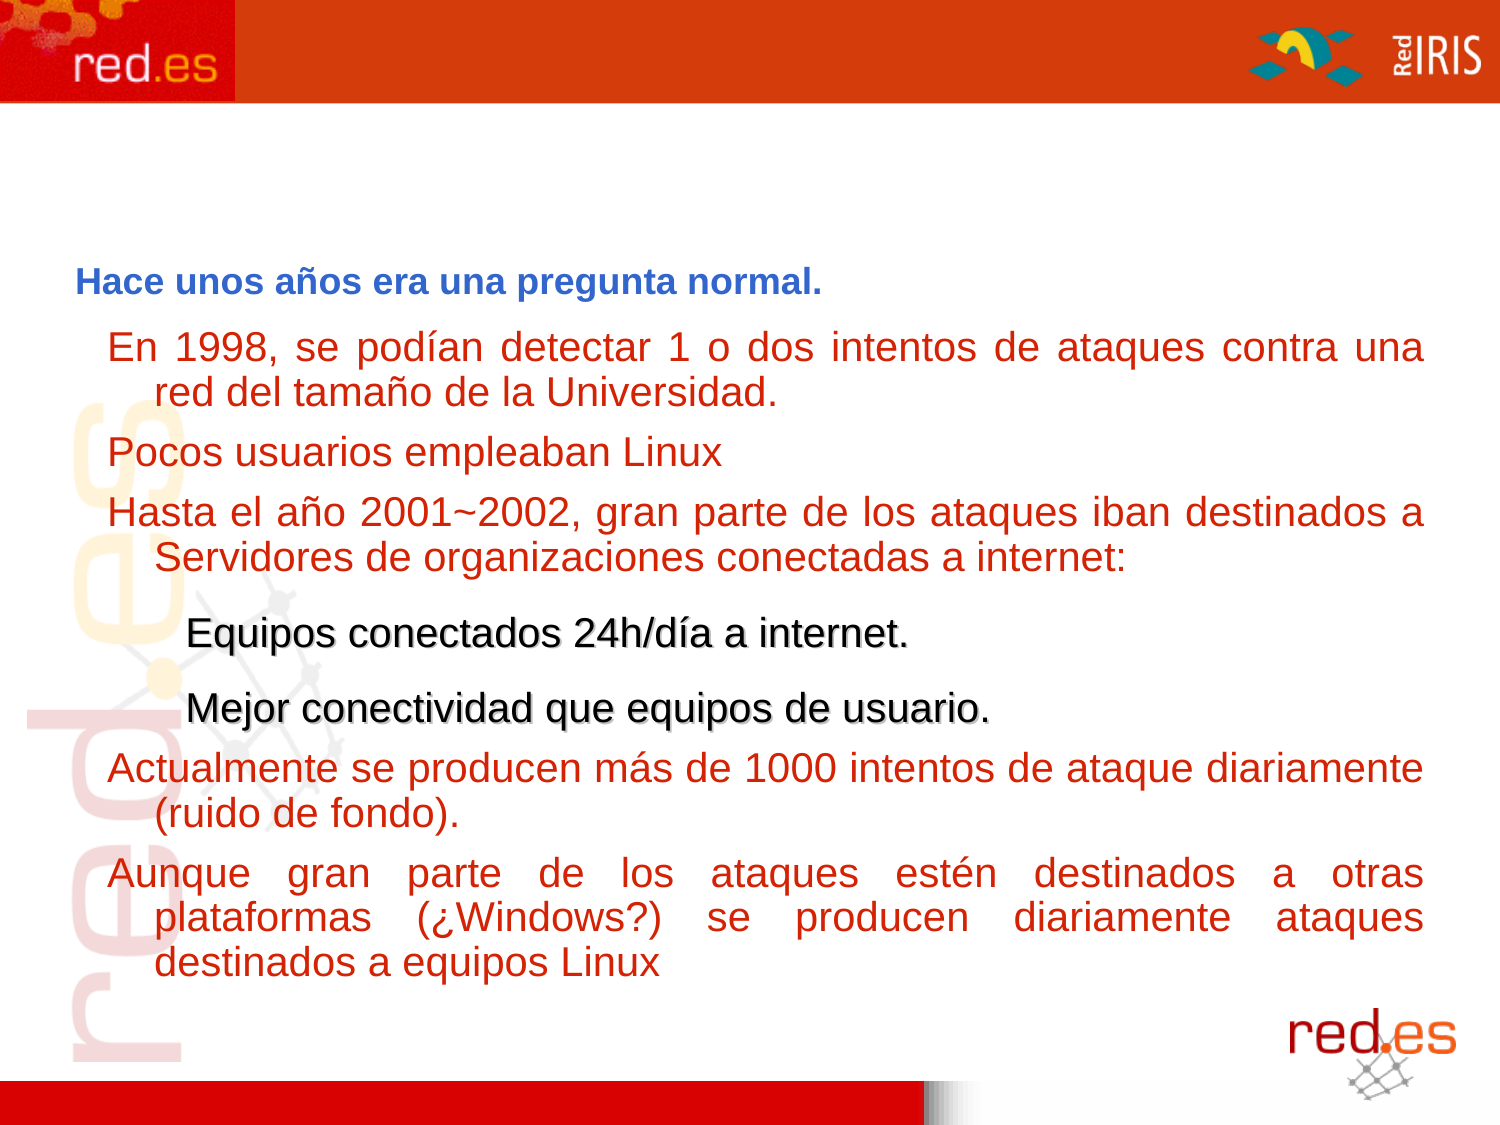

#
Hace unos años era una pregunta normal.
En 1998, se podían detectar 1 o dos intentos de ataques contra una red del tamaño de la Universidad.
Pocos usuarios empleaban Linux
Hasta el año 2001~2002, gran parte de los ataques iban destinados a Servidores de organizaciones conectadas a internet:
Equipos conectados 24h/día a internet.
Mejor conectividad que equipos de usuario.
Actualmente se producen más de 1000 intentos de ataque diariamente (ruido de fondo).
Aunque gran parte de los ataques estén destinados a otras plataformas (¿Windows?) se producen diariamente ataques destinados a equipos Linux